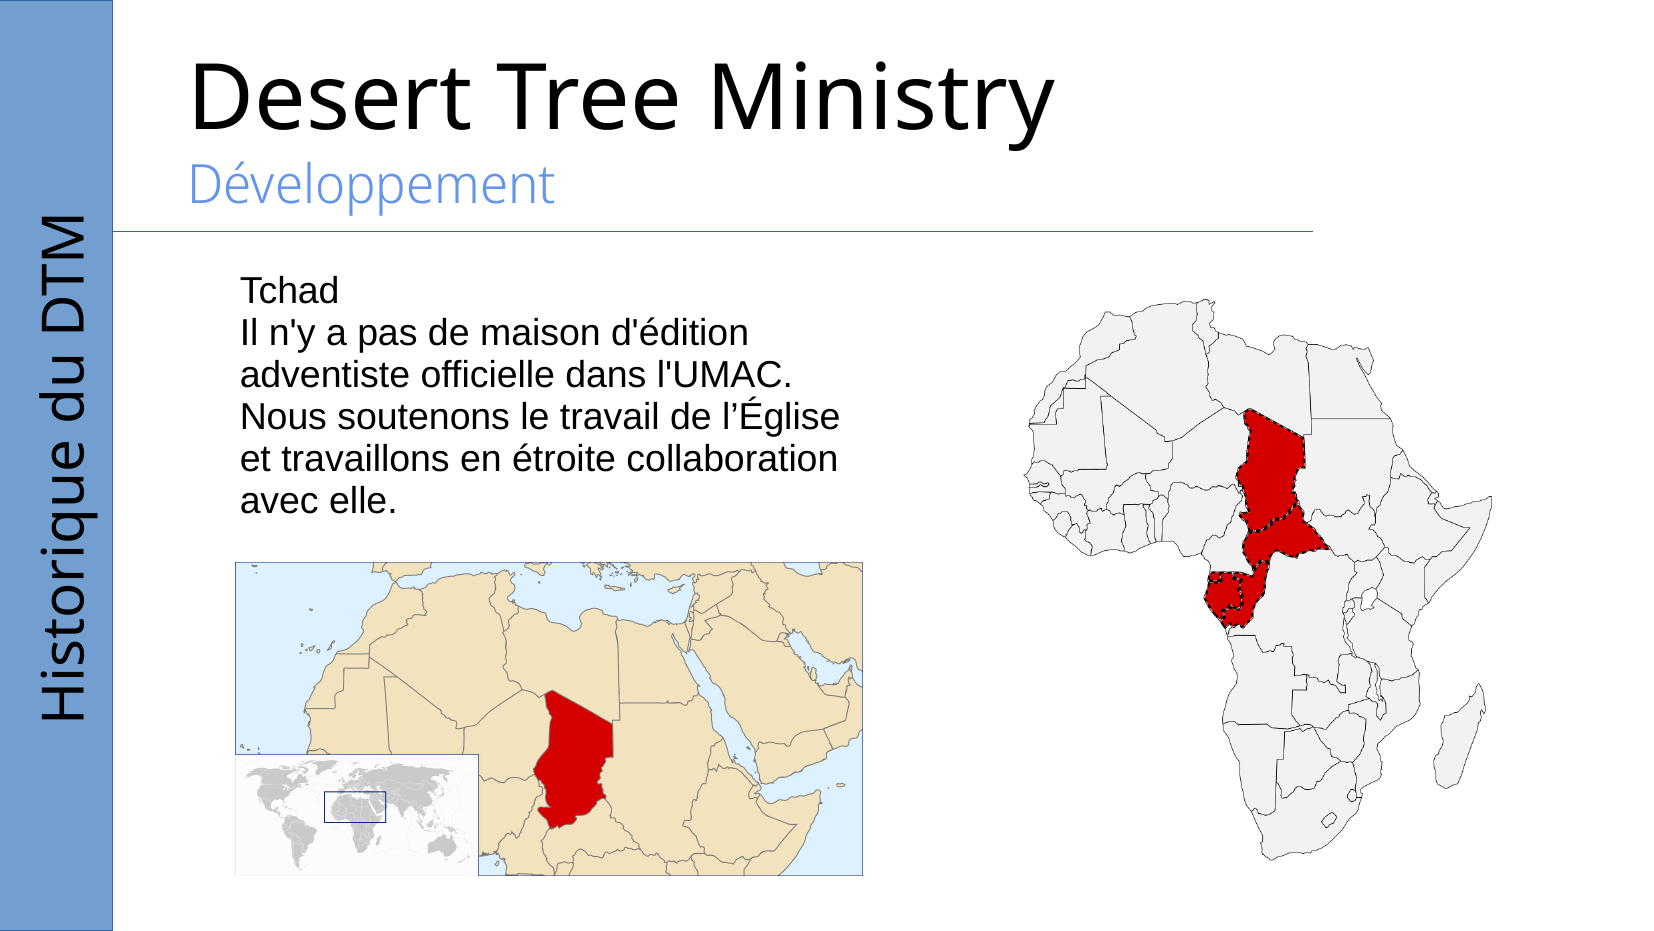

# Desert Tree Ministry
Développement
Tchad
Il n'y a pas de maison d'édition adventiste officielle dans l'UMAC.
Nous soutenons le travail de l’Église et travaillons en étroite collaboration avec elle.
Historique du DTM